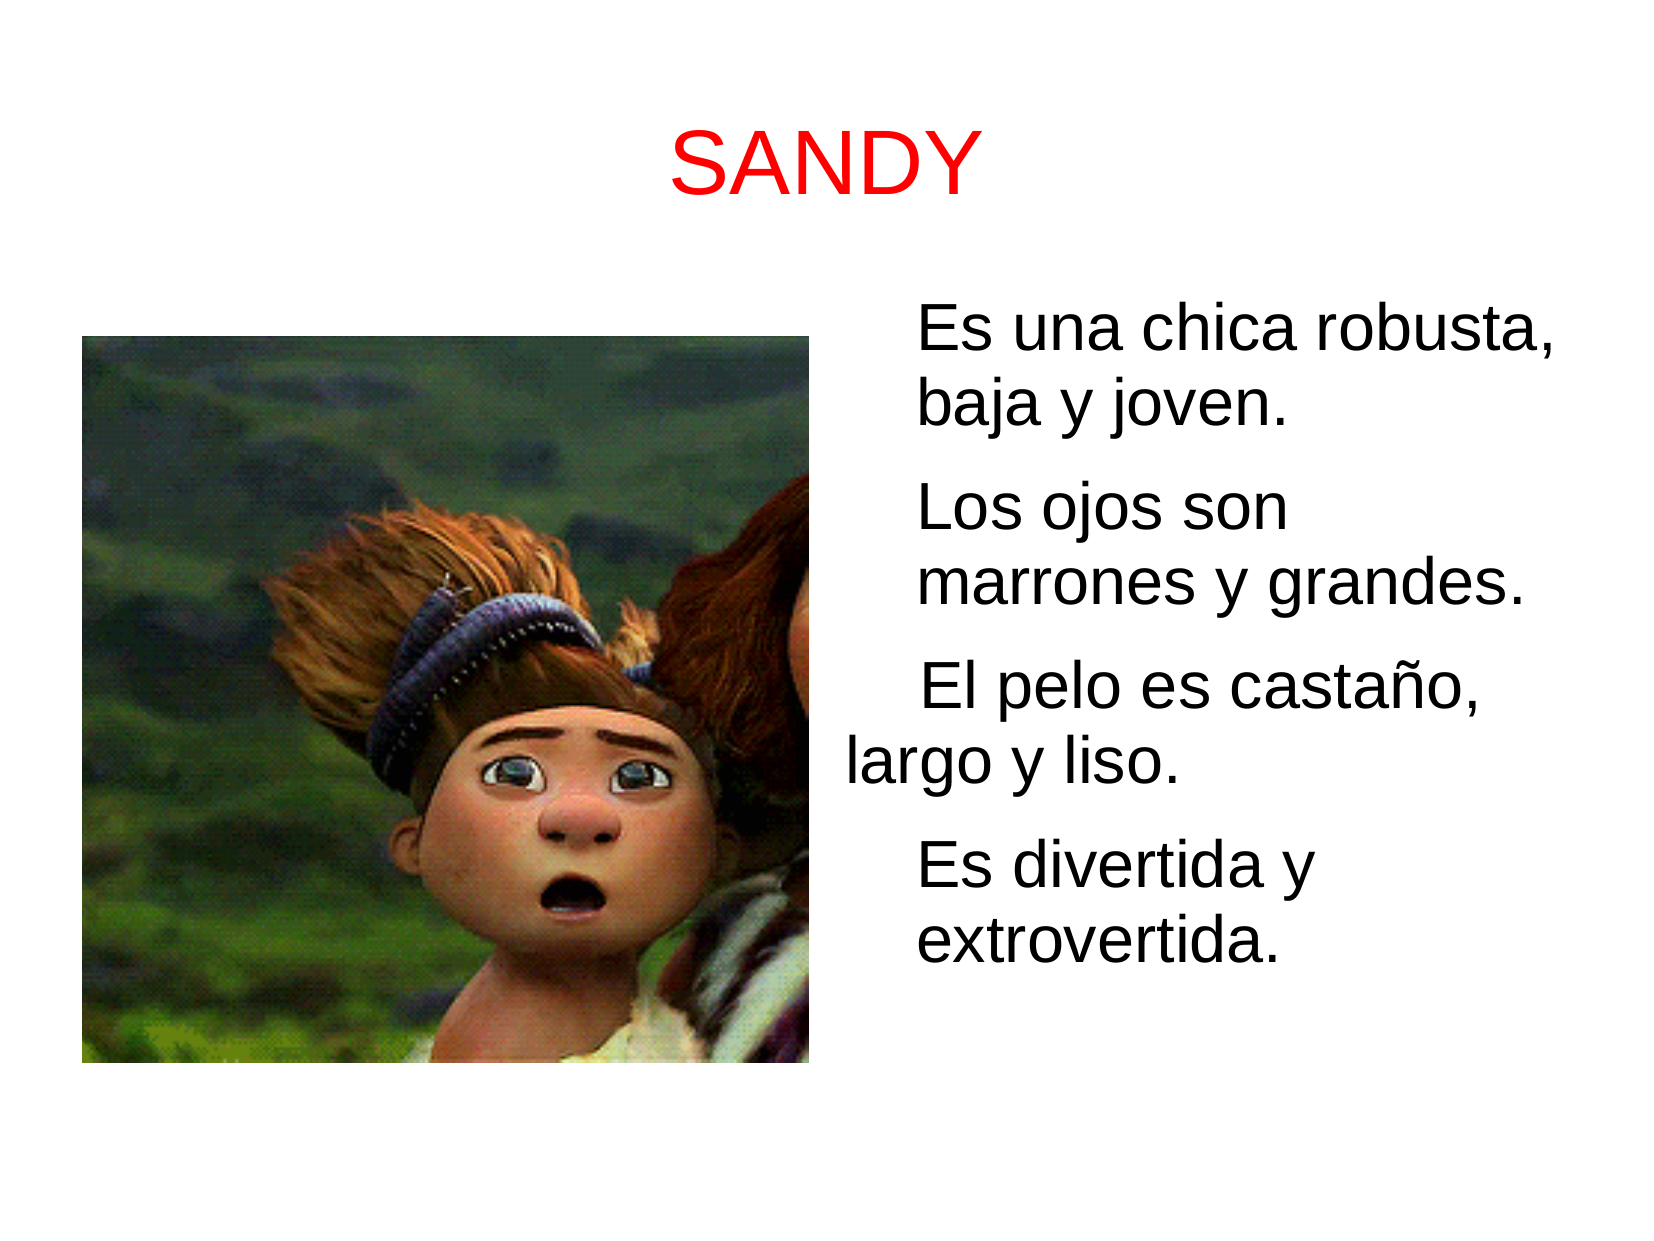

# SANDY
Es una chica robusta, baja y joven.
Los ojos son marrones y grandes.
 El pelo es castaño, largo y liso.
Es divertida y extrovertida.